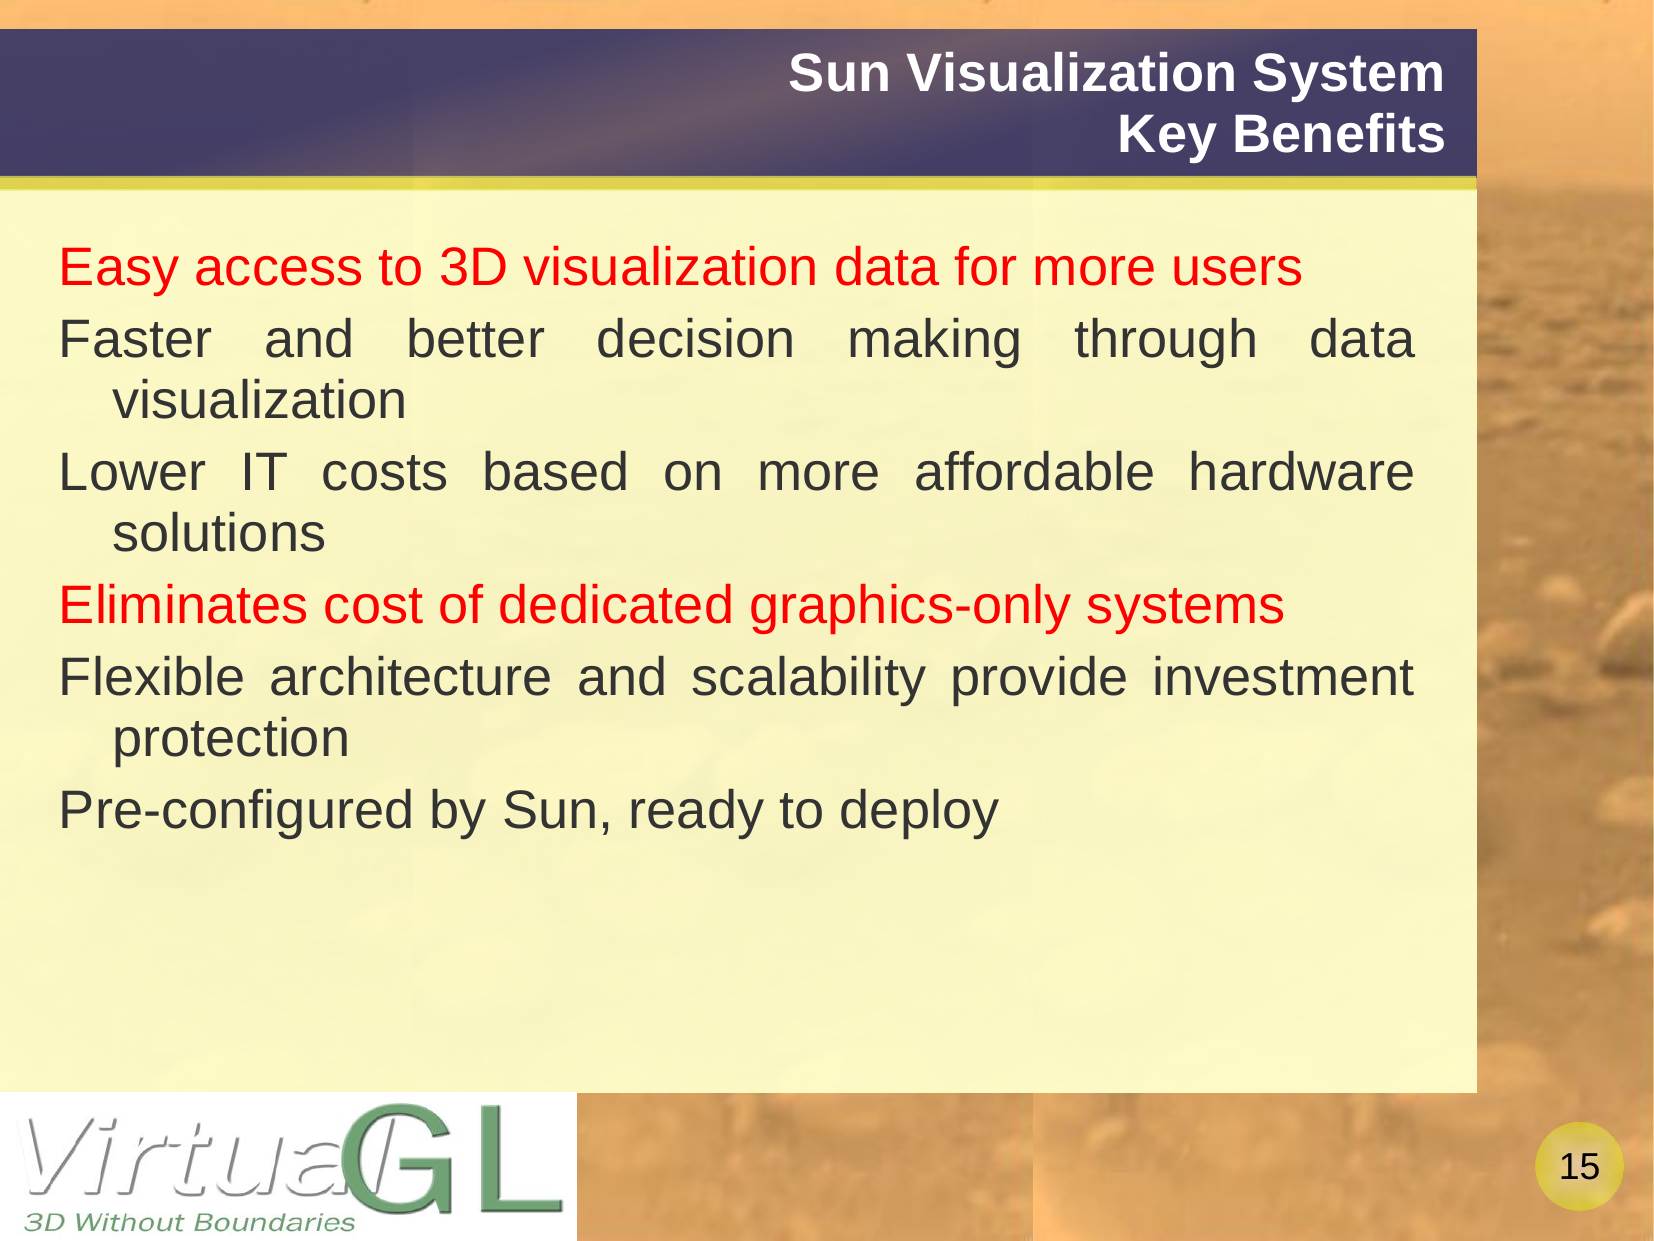

# Sun Visualization System Key Benefits
Easy access to 3D visualization data for more users
Faster and better decision making through data visualization
Lower IT costs based on more affordable hardware solutions
Eliminates cost of dedicated graphics-only systems
Flexible architecture and scalability provide investment protection
Pre-configured by Sun, ready to deploy